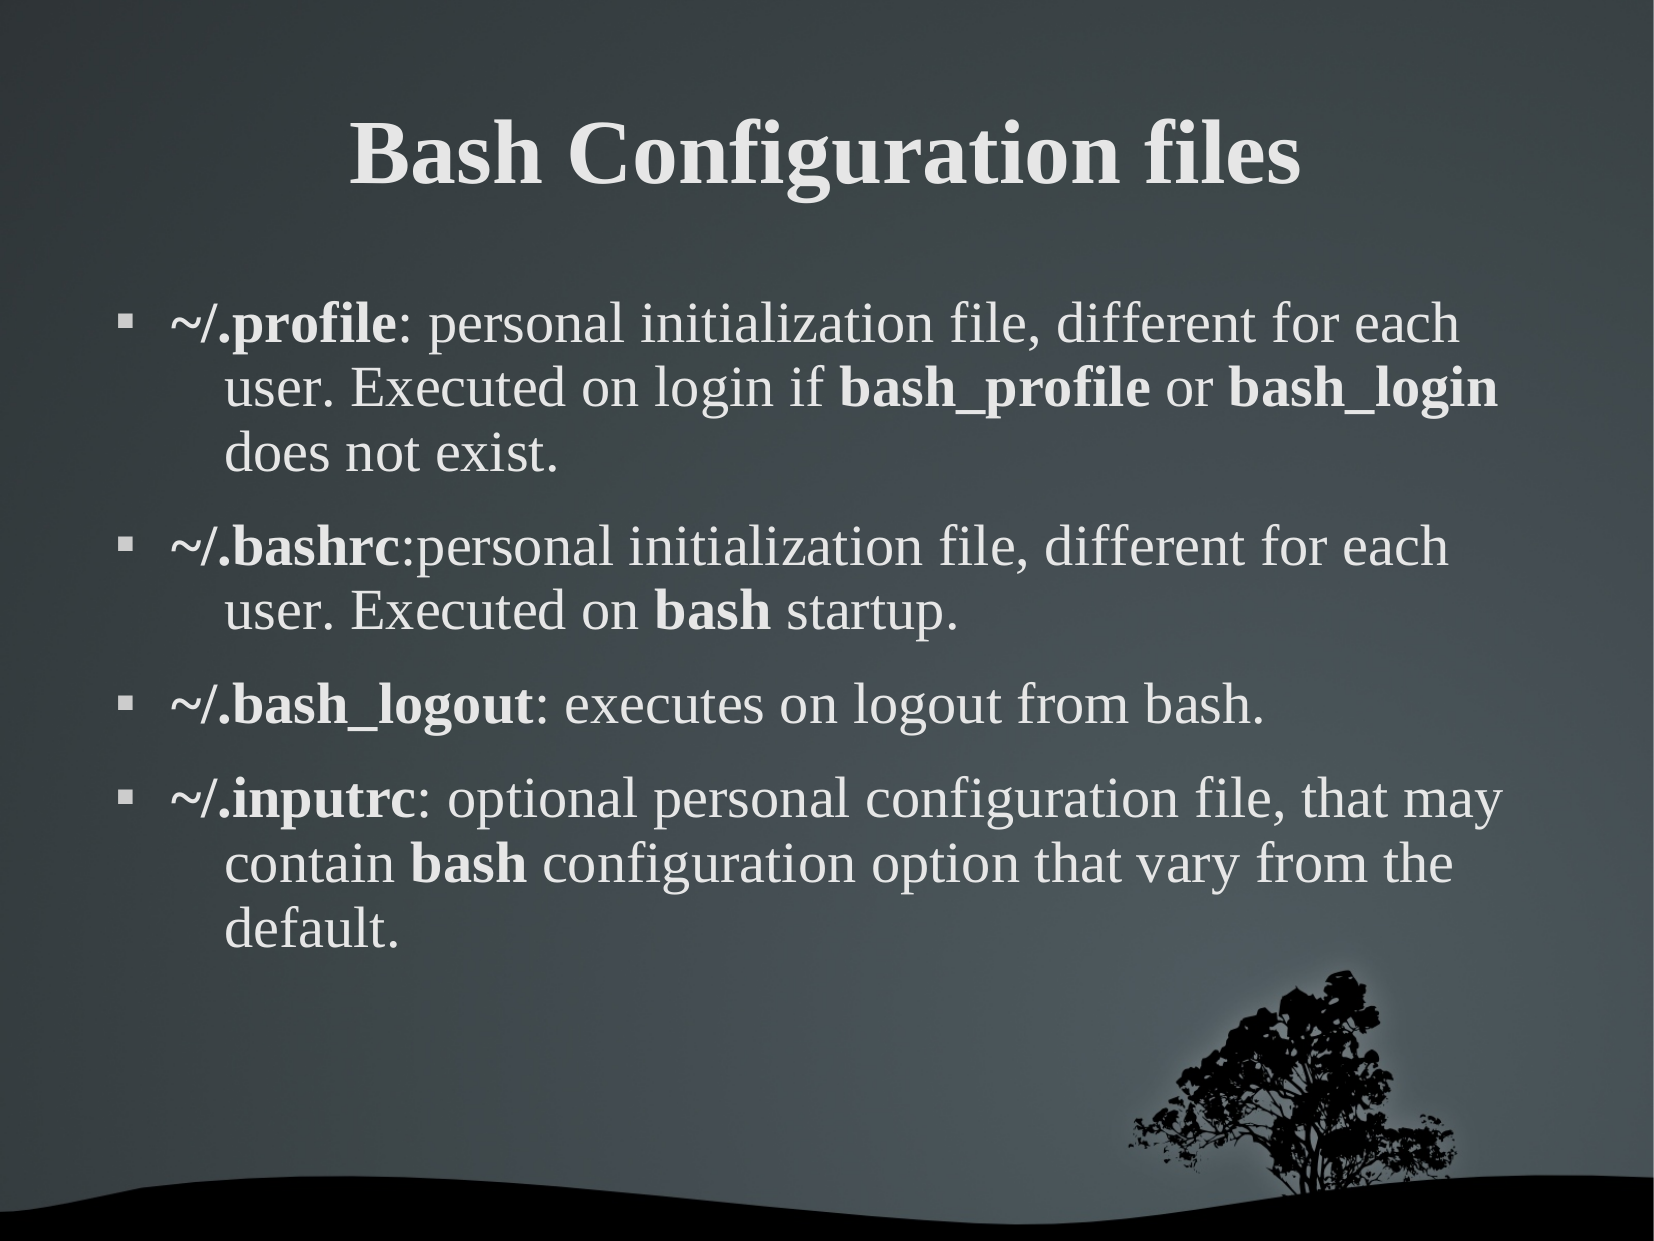

Bash Configuration files
# ~/.profile: personal initialization file, different for each user. Executed on login if bash_profile or bash_login does not exist.
~/.bashrc:personal initialization file, different for each user. Executed on bash startup.
~/.bash_logout: executes on logout from bash.
~/.inputrc: optional personal configuration file, that may contain bash configuration option that vary from the default.